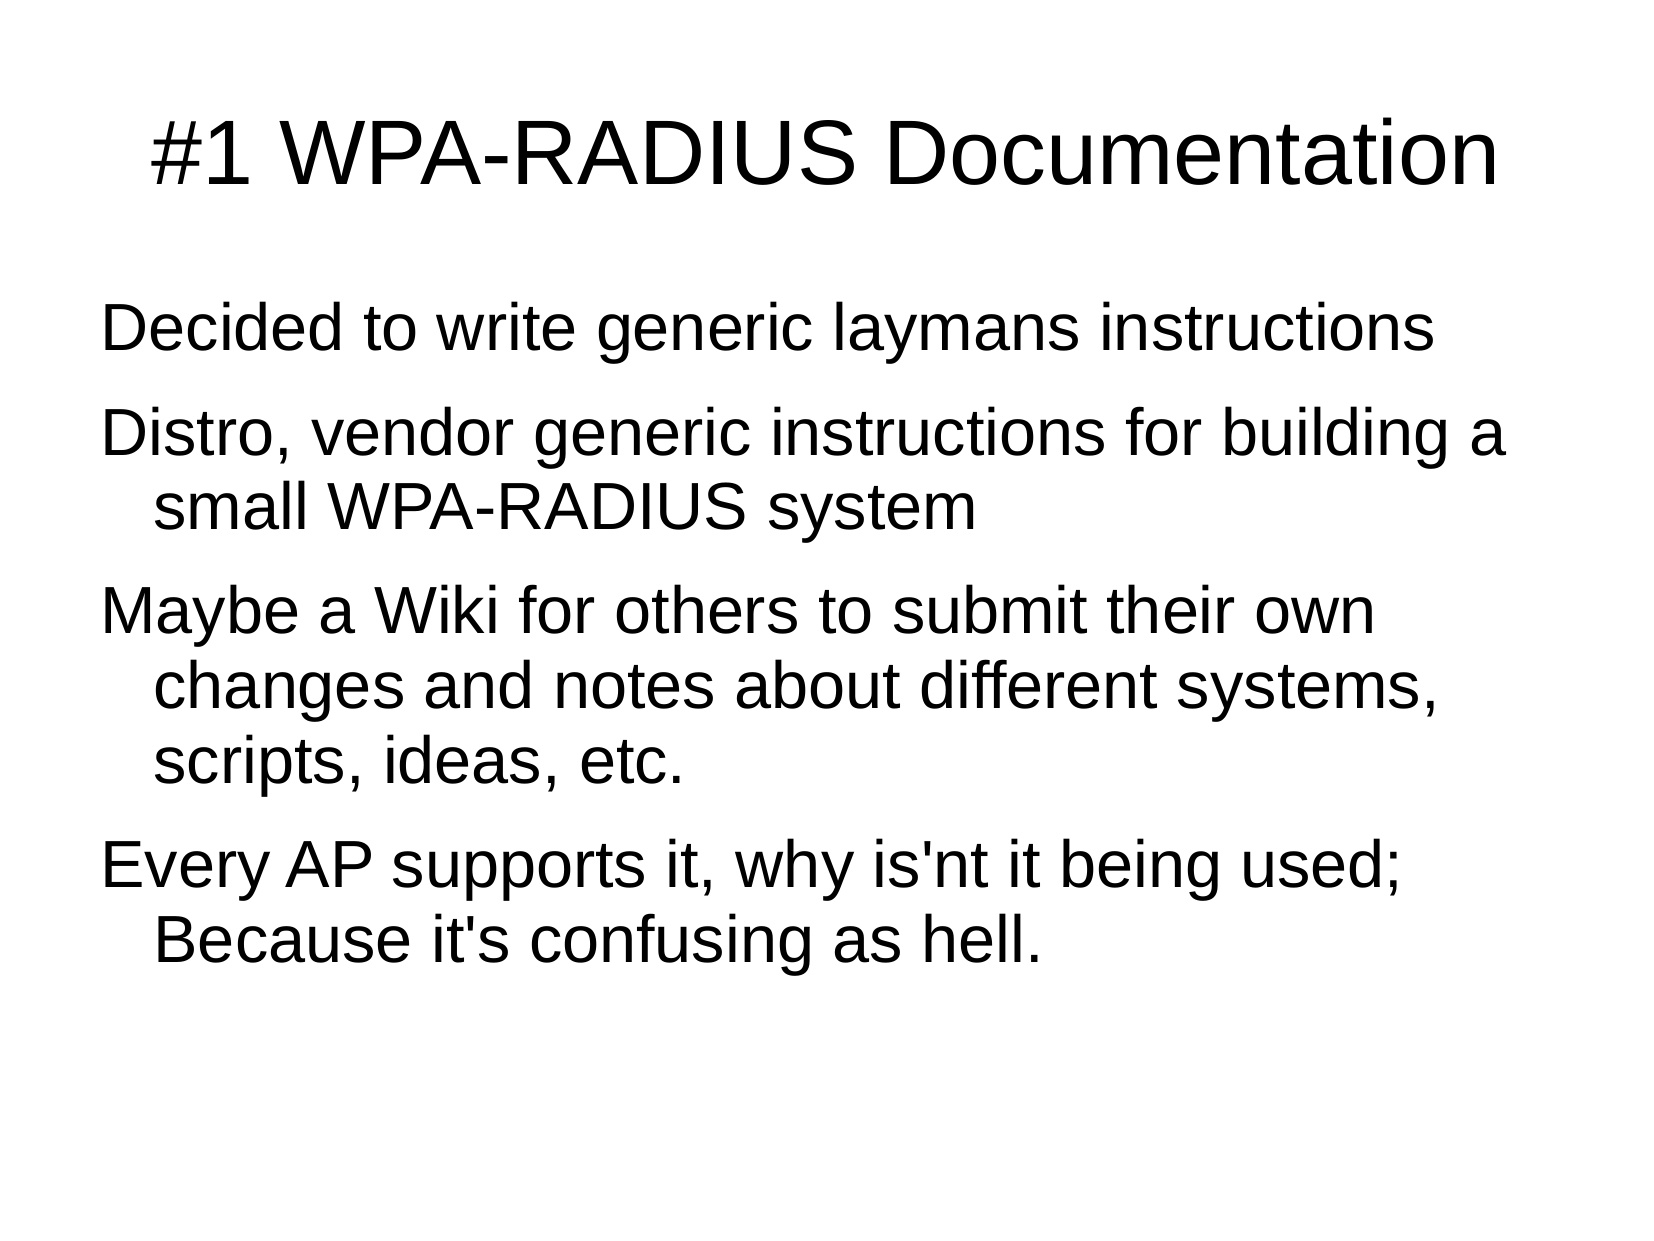

# #1 WPA-RADIUS Documentation
Decided to write generic laymans instructions
Distro, vendor generic instructions for building a small WPA-RADIUS system
Maybe a Wiki for others to submit their own changes and notes about different systems, scripts, ideas, etc.
Every AP supports it, why is'nt it being used; Because it's confusing as hell.